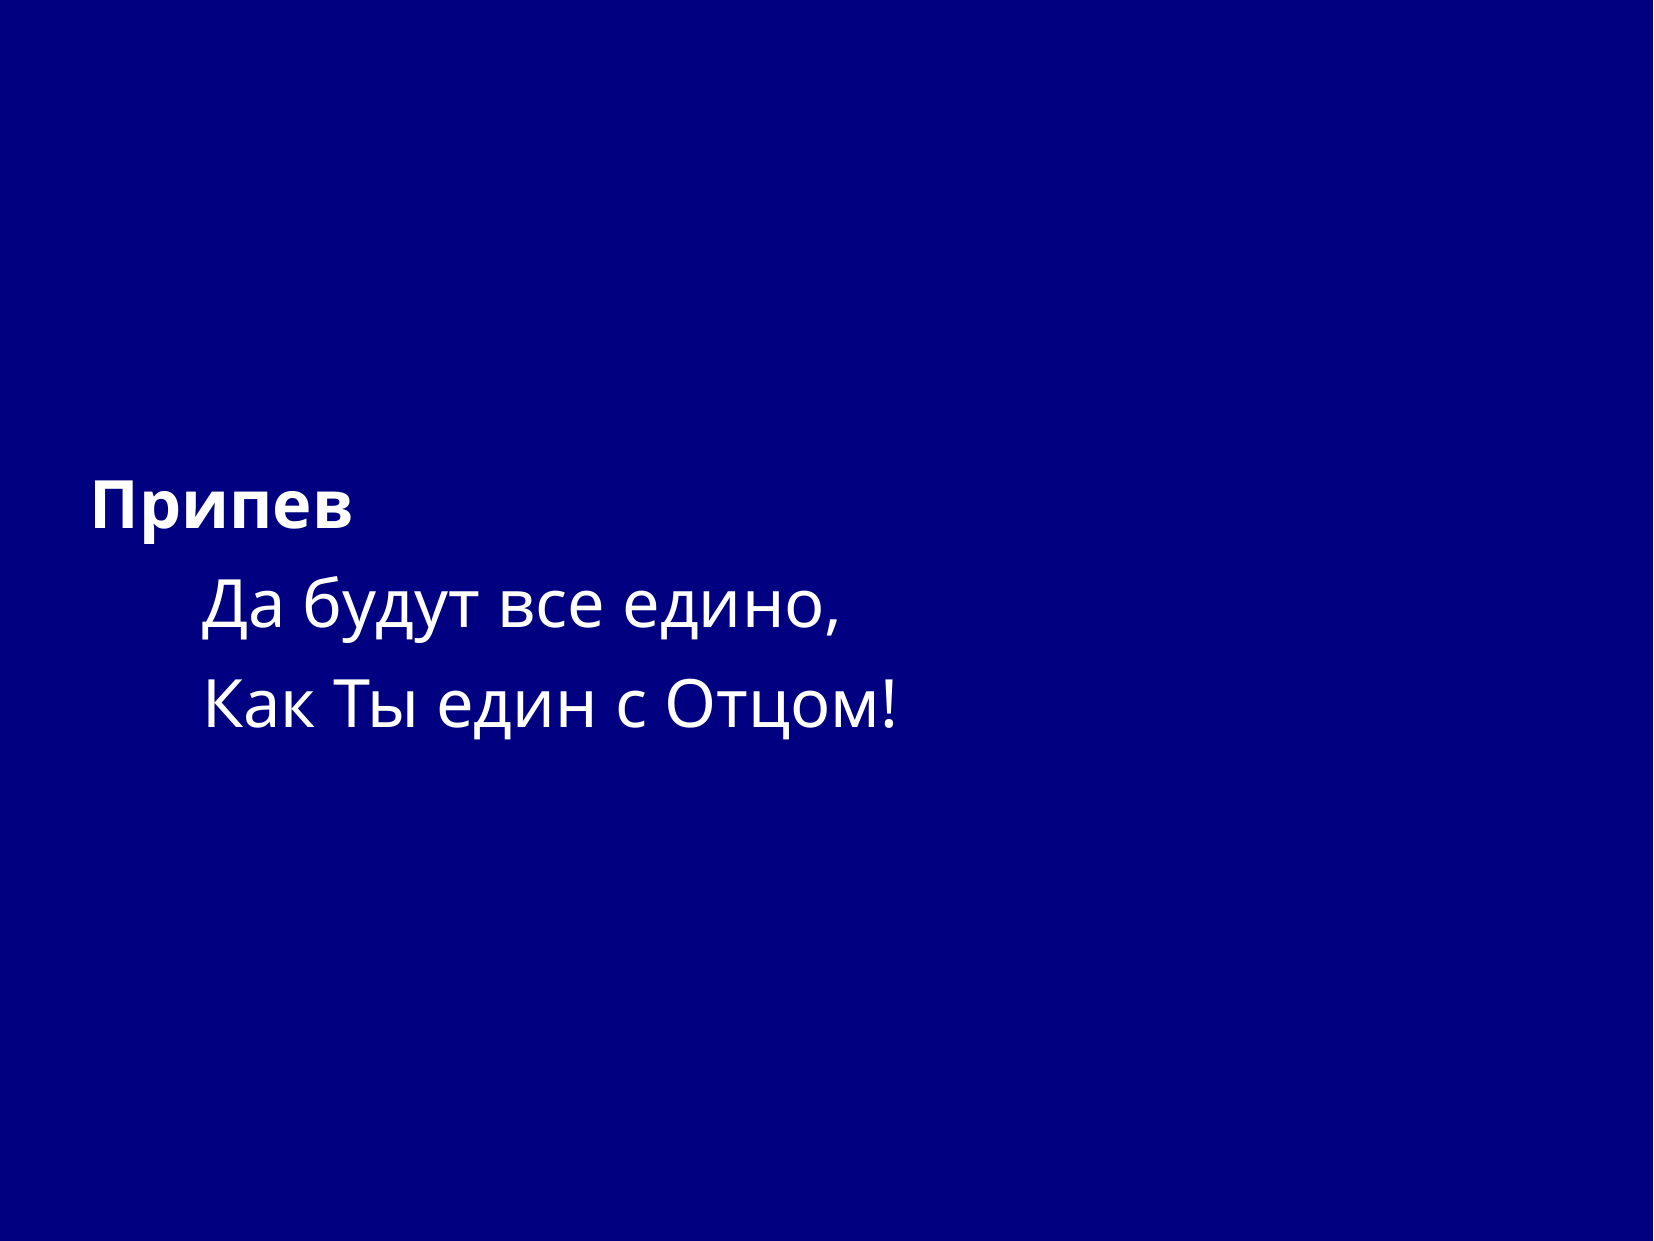

Припев
	Да будут все едино,
	Как Ты един с Отцом!